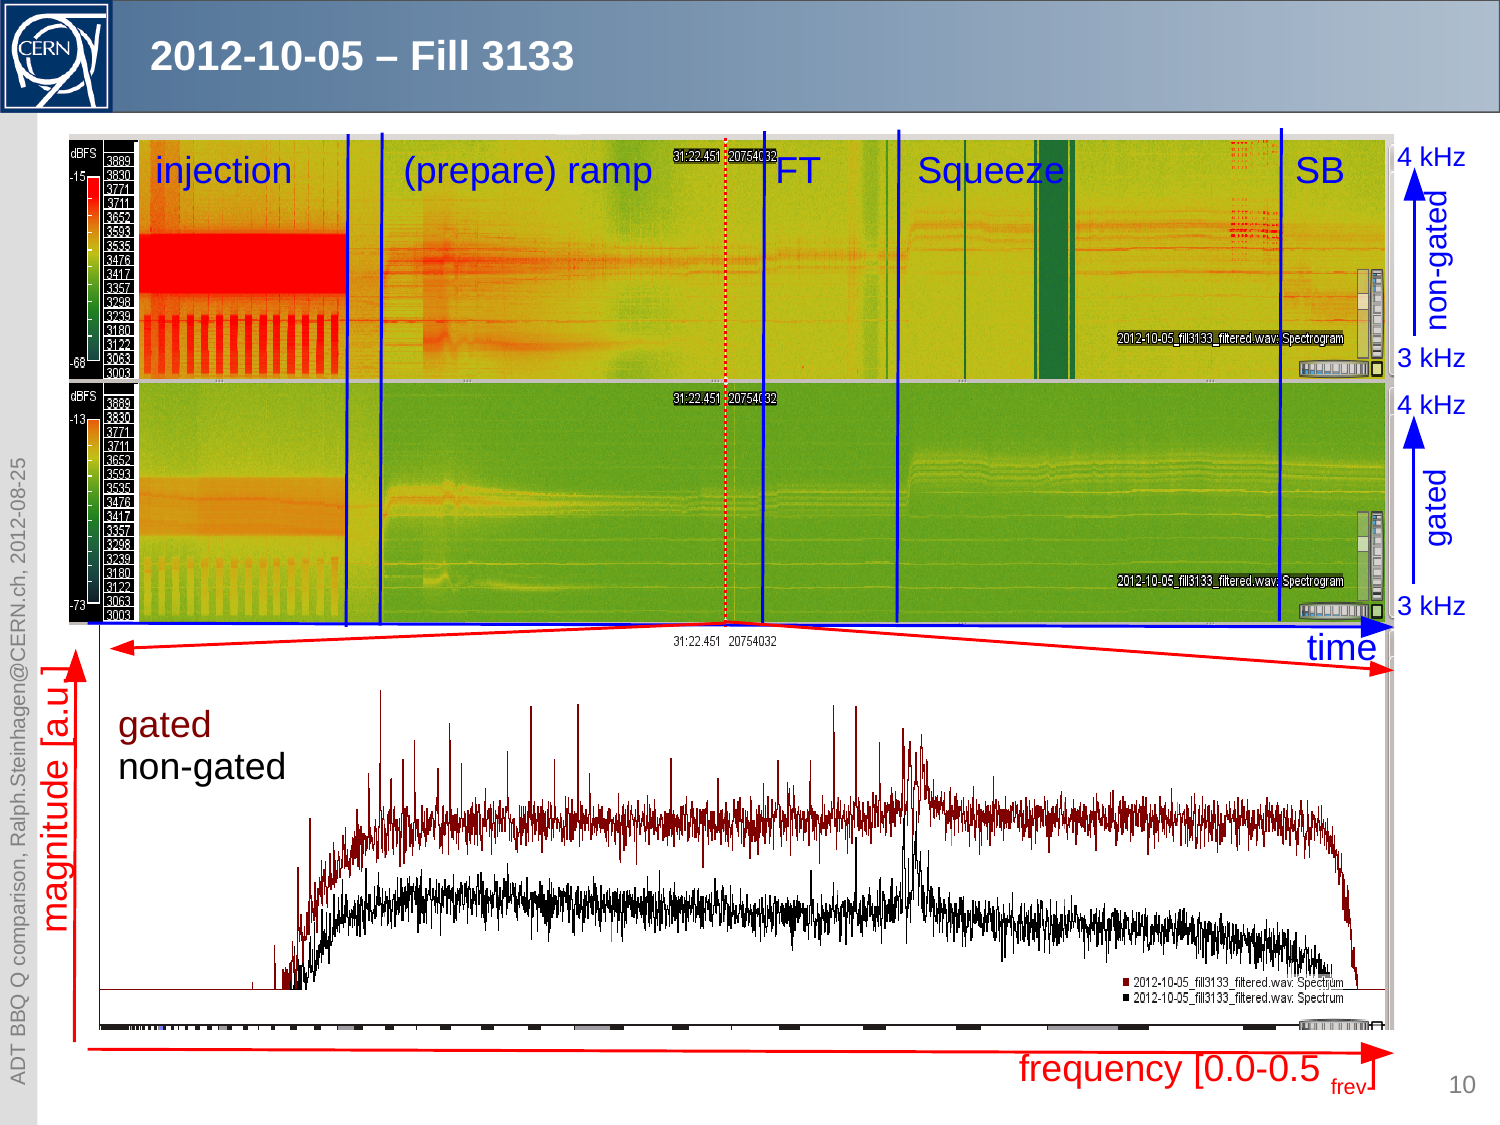

# 2012-10-05 – Fill 3133
4 kHz
Full range
injection
(prepare) ramp
FT
Squeeze
SB
non-gated
3 kHz
4 kHz
gated
3 kHz
time
magnitude [a.u.]
gated
non-gated
frequency [0.0-0.5 frev]